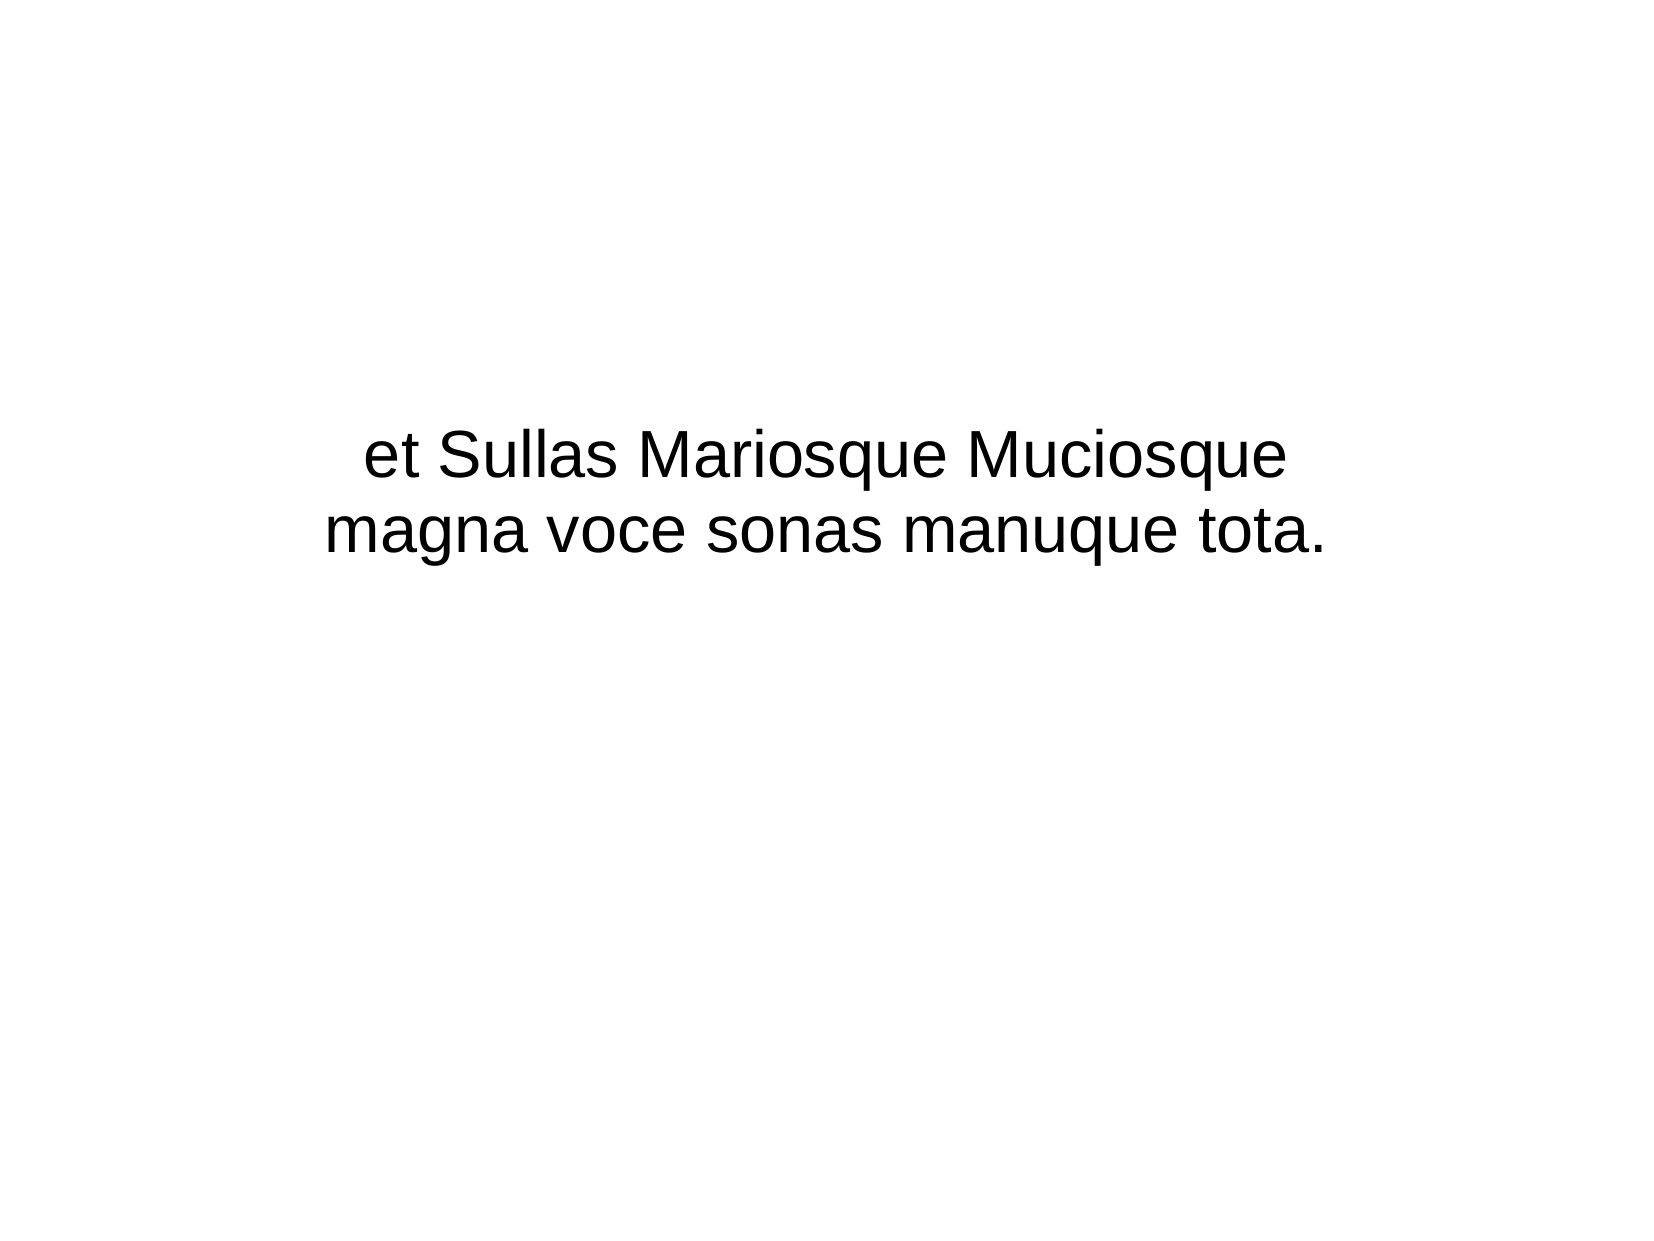

# et Sullas Mariosque Muciosque
magna voce sonas manuque tota.